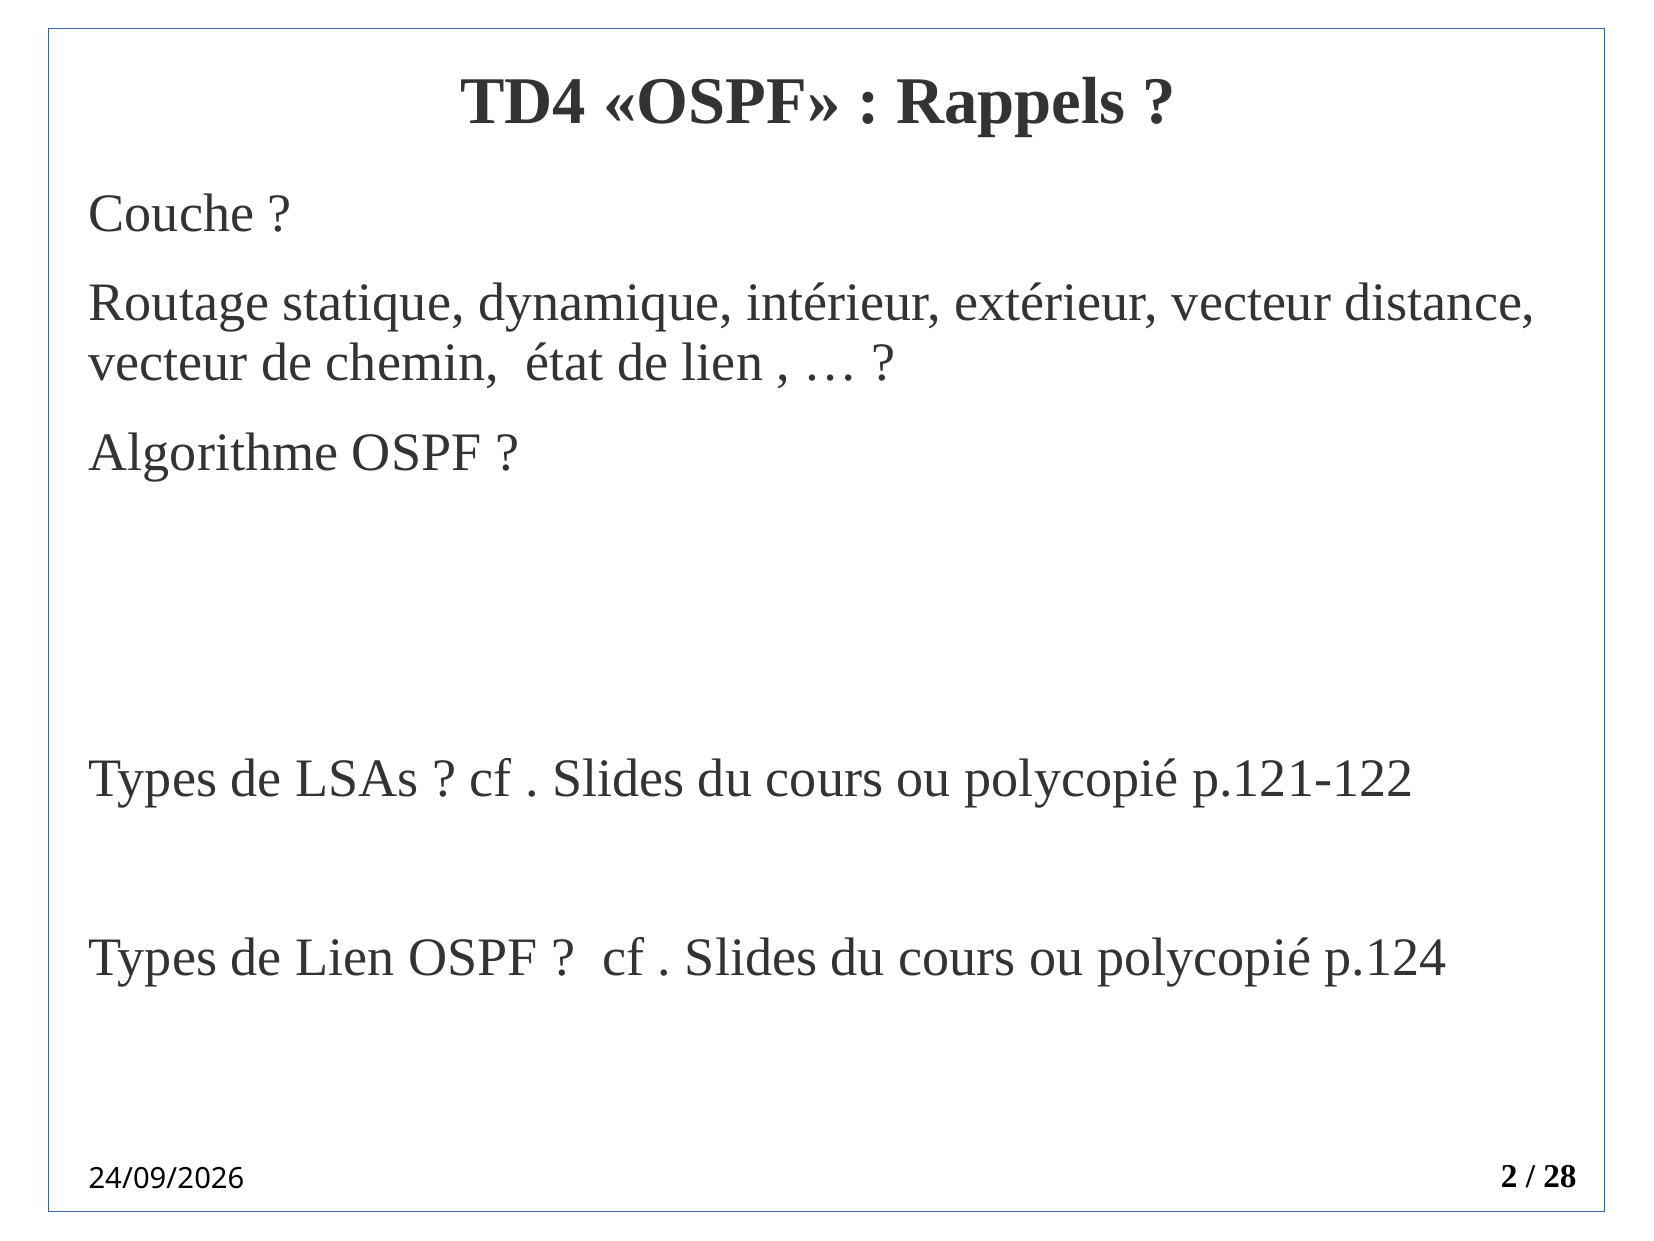

# TD4 «OSPF» : Rappels ?
Couche ?
Routage statique, dynamique, intérieur, extérieur, vecteur distance, vecteur de chemin, état de lien , … ?
Algorithme OSPF ?
Types de LSAs ? cf . Slides du cours ou polycopié p.121-122
Types de Lien OSPF ? cf . Slides du cours ou polycopié p.124
2